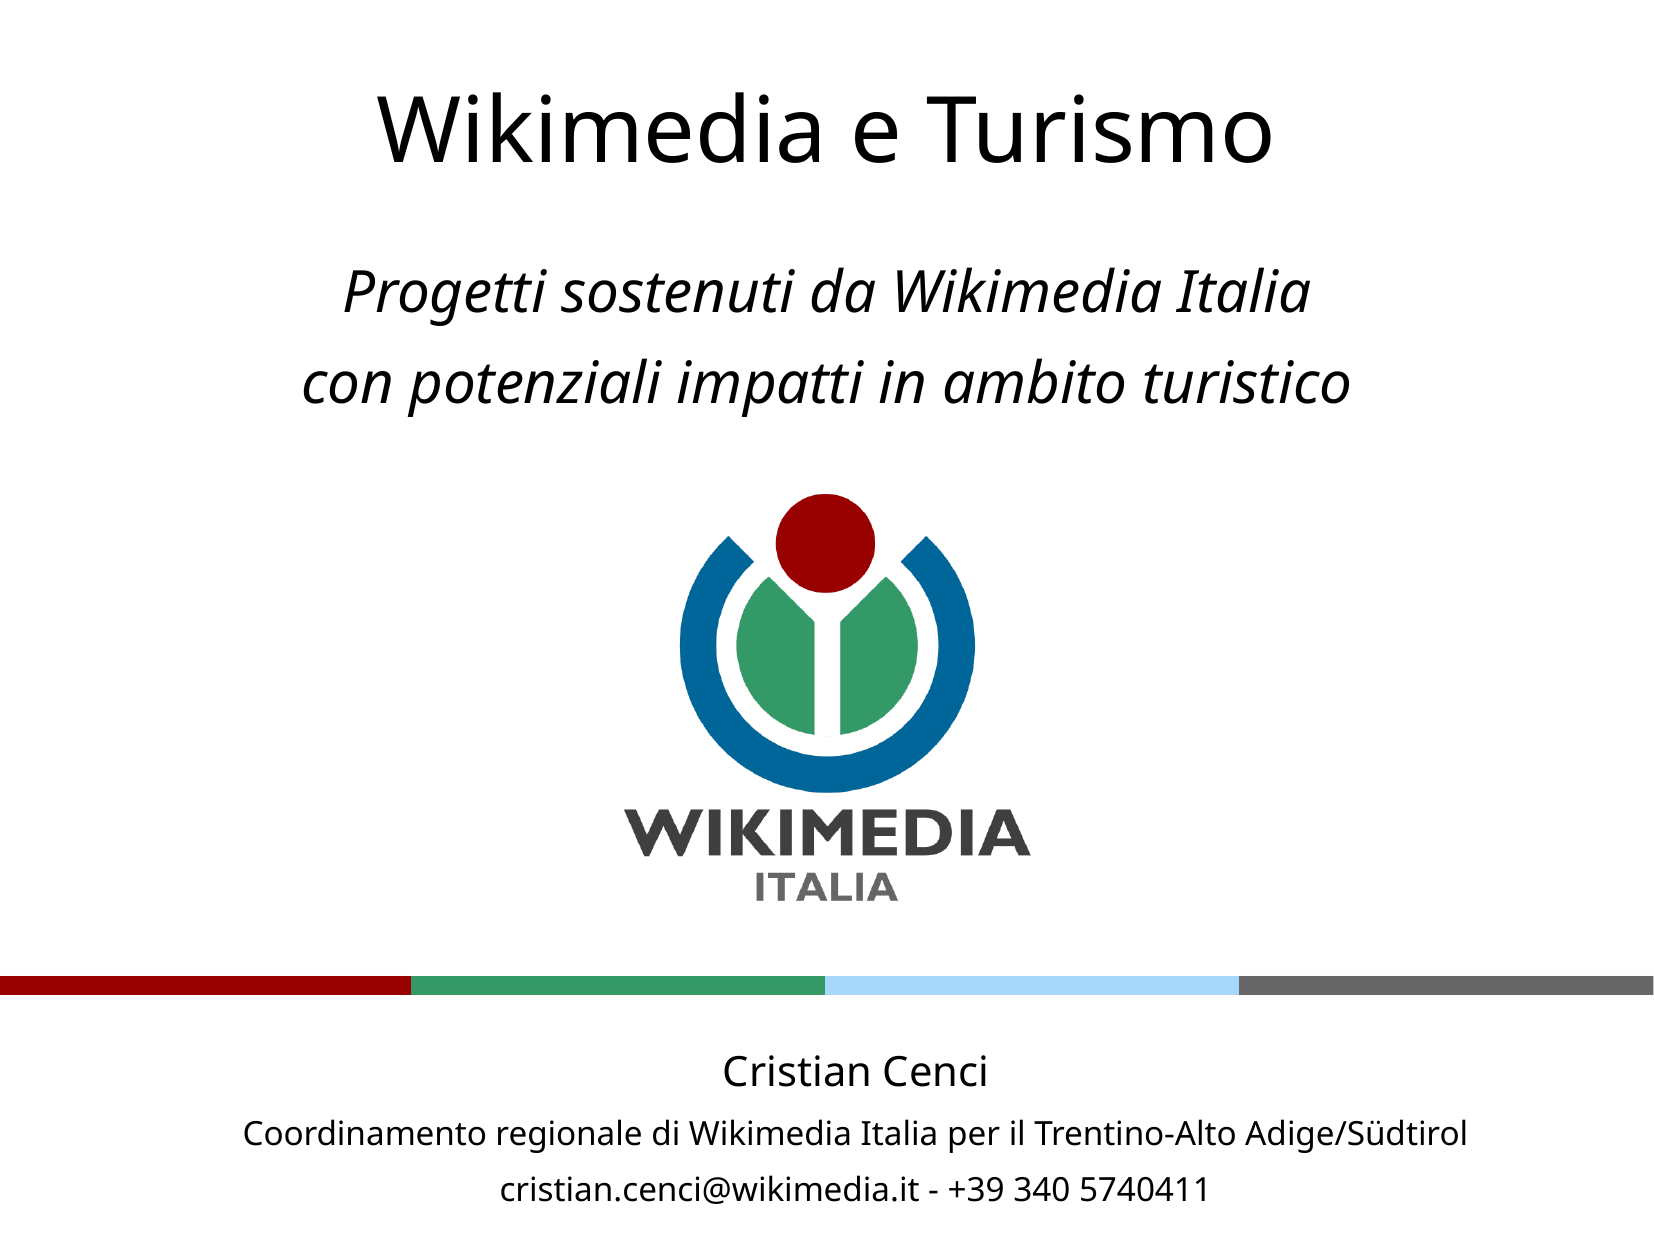

# Wikimedia e Turismo Progetti sostenuti da Wikimedia Italia con potenziali impatti in ambito turistico
Cristian Cenci
Coordinamento regionale di Wikimedia Italia per il Trentino-Alto Adige/Südtirol
cristian.cenci@wikimedia.it - +39 340 5740411